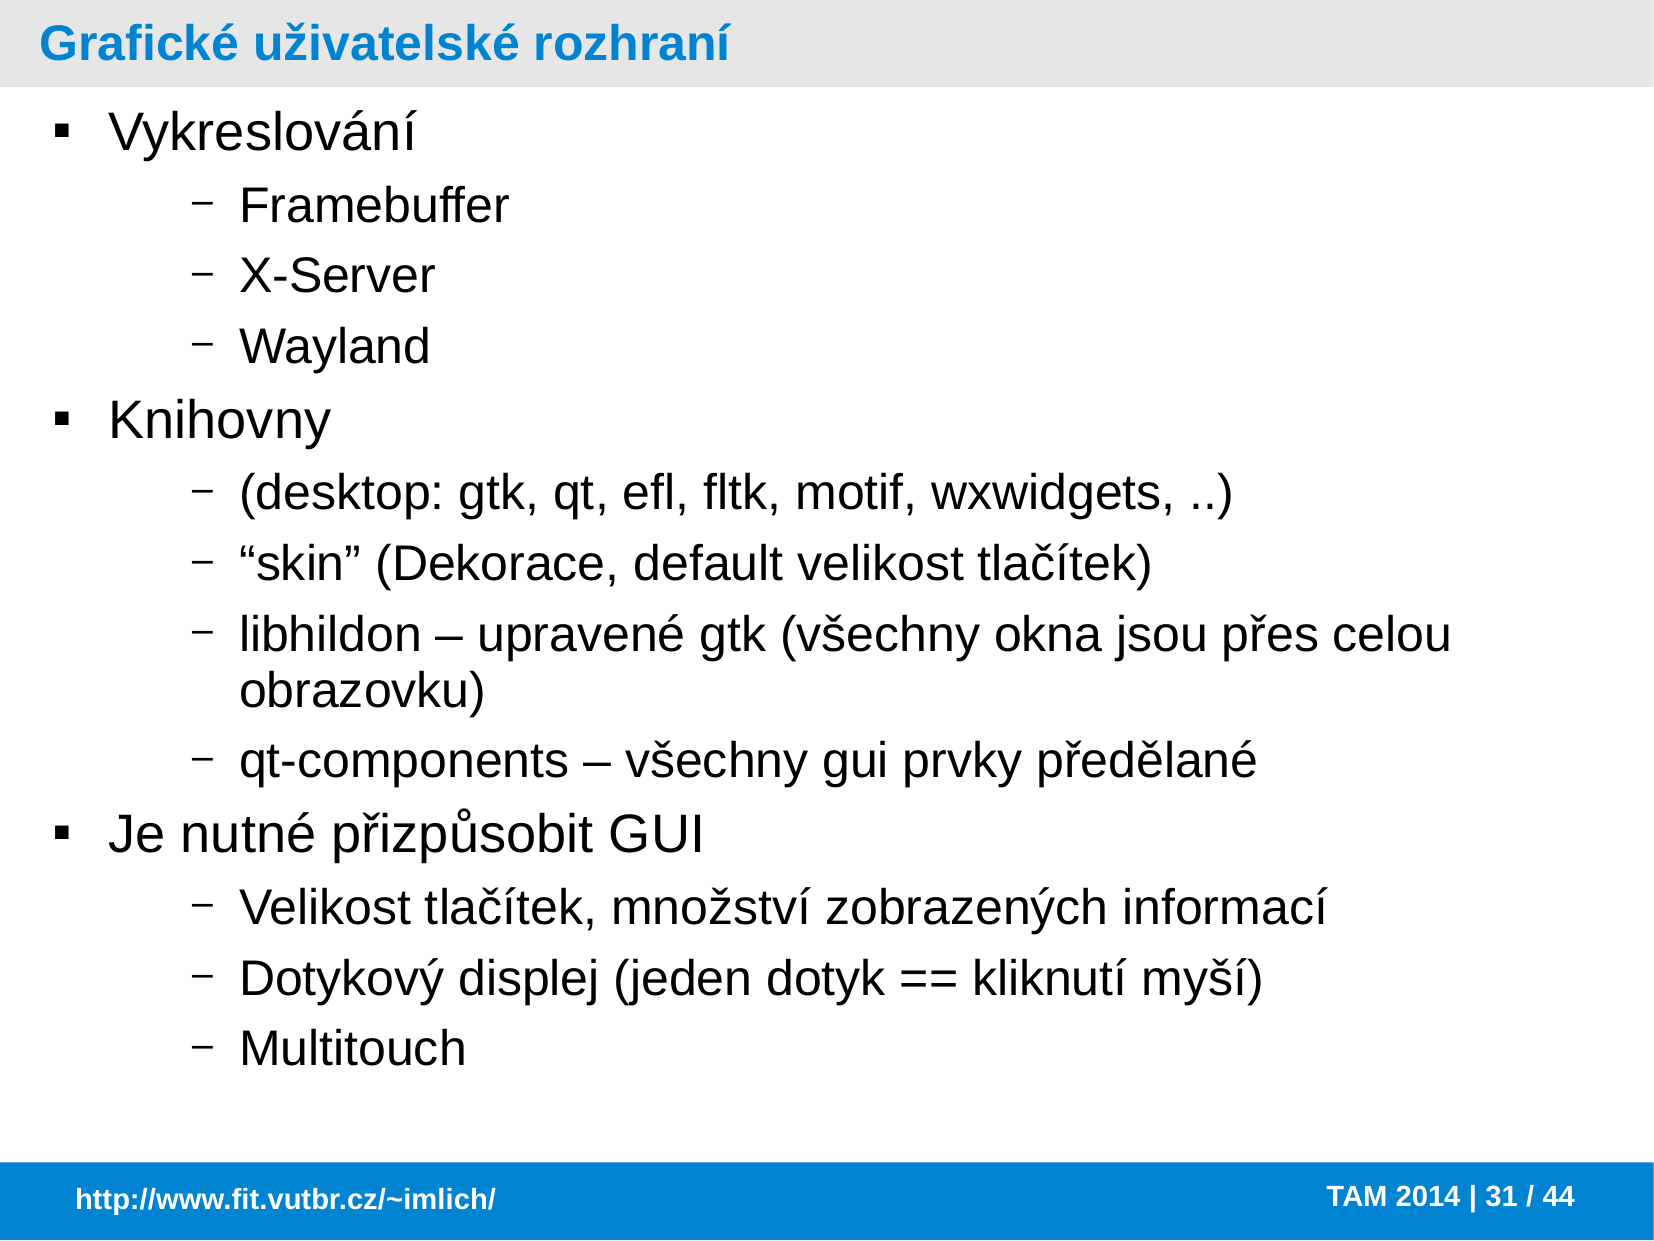

# Grafické uživatelské rozhraní
Vykreslování
Framebuffer
X-Server
Wayland
Knihovny
(desktop: gtk, qt, efl, fltk, motif, wxwidgets, ..)
“skin” (Dekorace, default velikost tlačítek)
libhildon – upravené gtk (všechny okna jsou přes celou obrazovku)
qt-components – všechny gui prvky předělané
Je nutné přizpůsobit GUI
Velikost tlačítek, množství zobrazených informací
Dotykový displej (jeden dotyk == kliknutí myší)
Multitouch